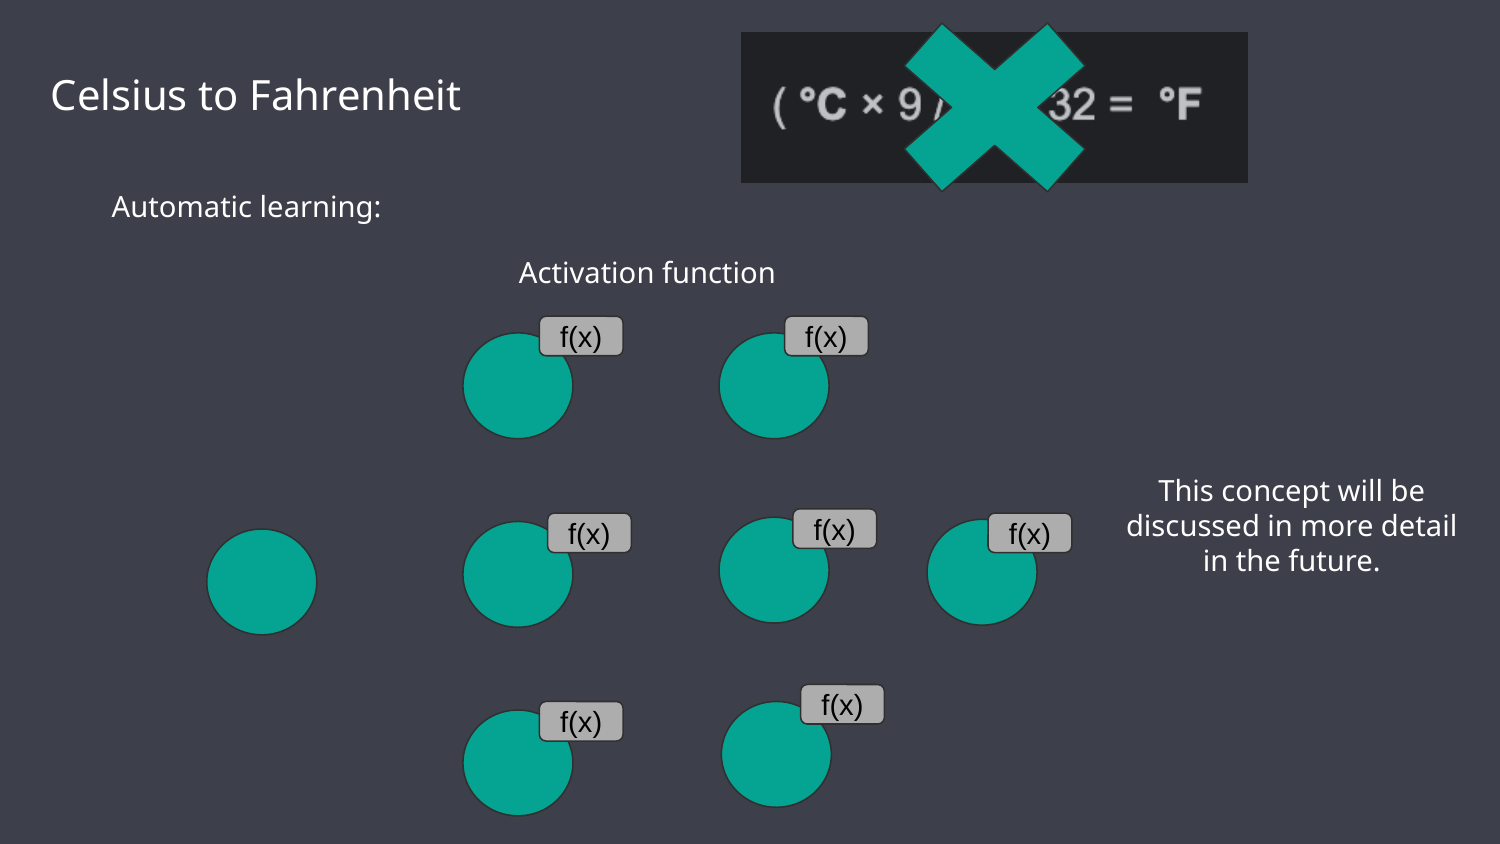

Celsius to Fahrenheit
Automatic learning:
Activation function
f(x)
f(x)
This concept will be discussed in more detail in the future.
f(x)
f(x)
f(x)
f(x)
f(x)